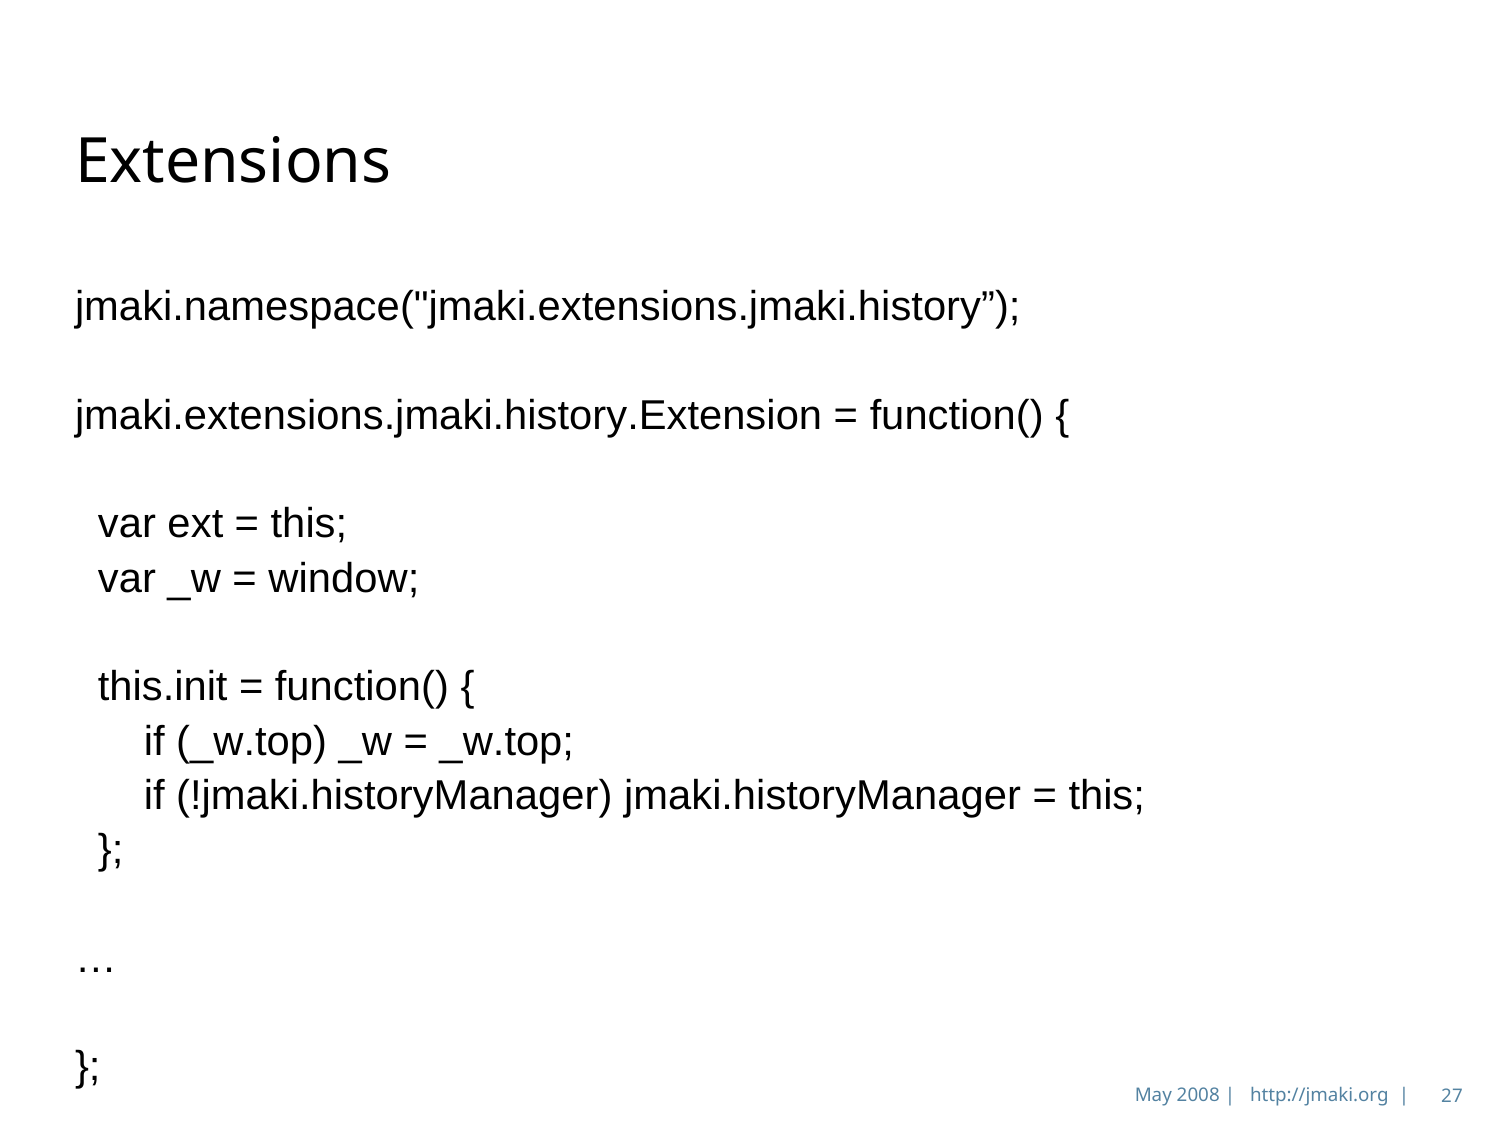

# Extensions
jmaki.namespace("jmaki.extensions.jmaki.history”);
jmaki.extensions.jmaki.history.Extension = function() {
 var ext = this;
 var _w = window;
 this.init = function() {
 if (_w.top) _w = _w.top;
 if (!jmaki.historyManager) jmaki.historyManager = this;
 };
…
};